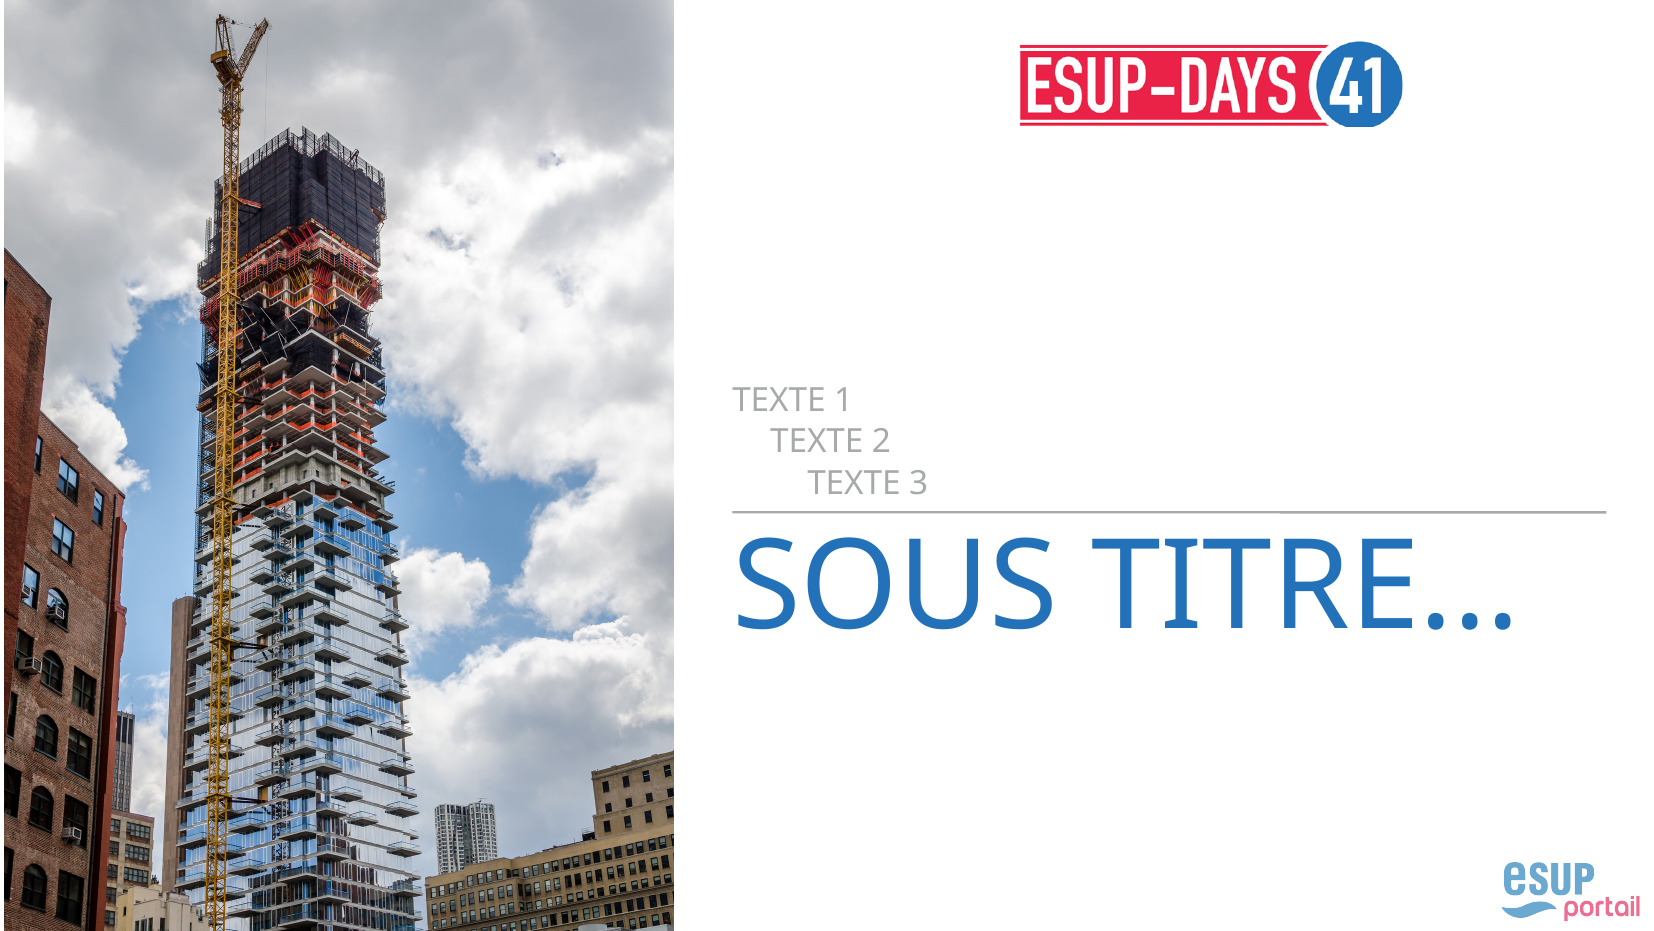

TEXTE 1
	TEXTE 2
	TEXTE 3
SOUS TITRE...